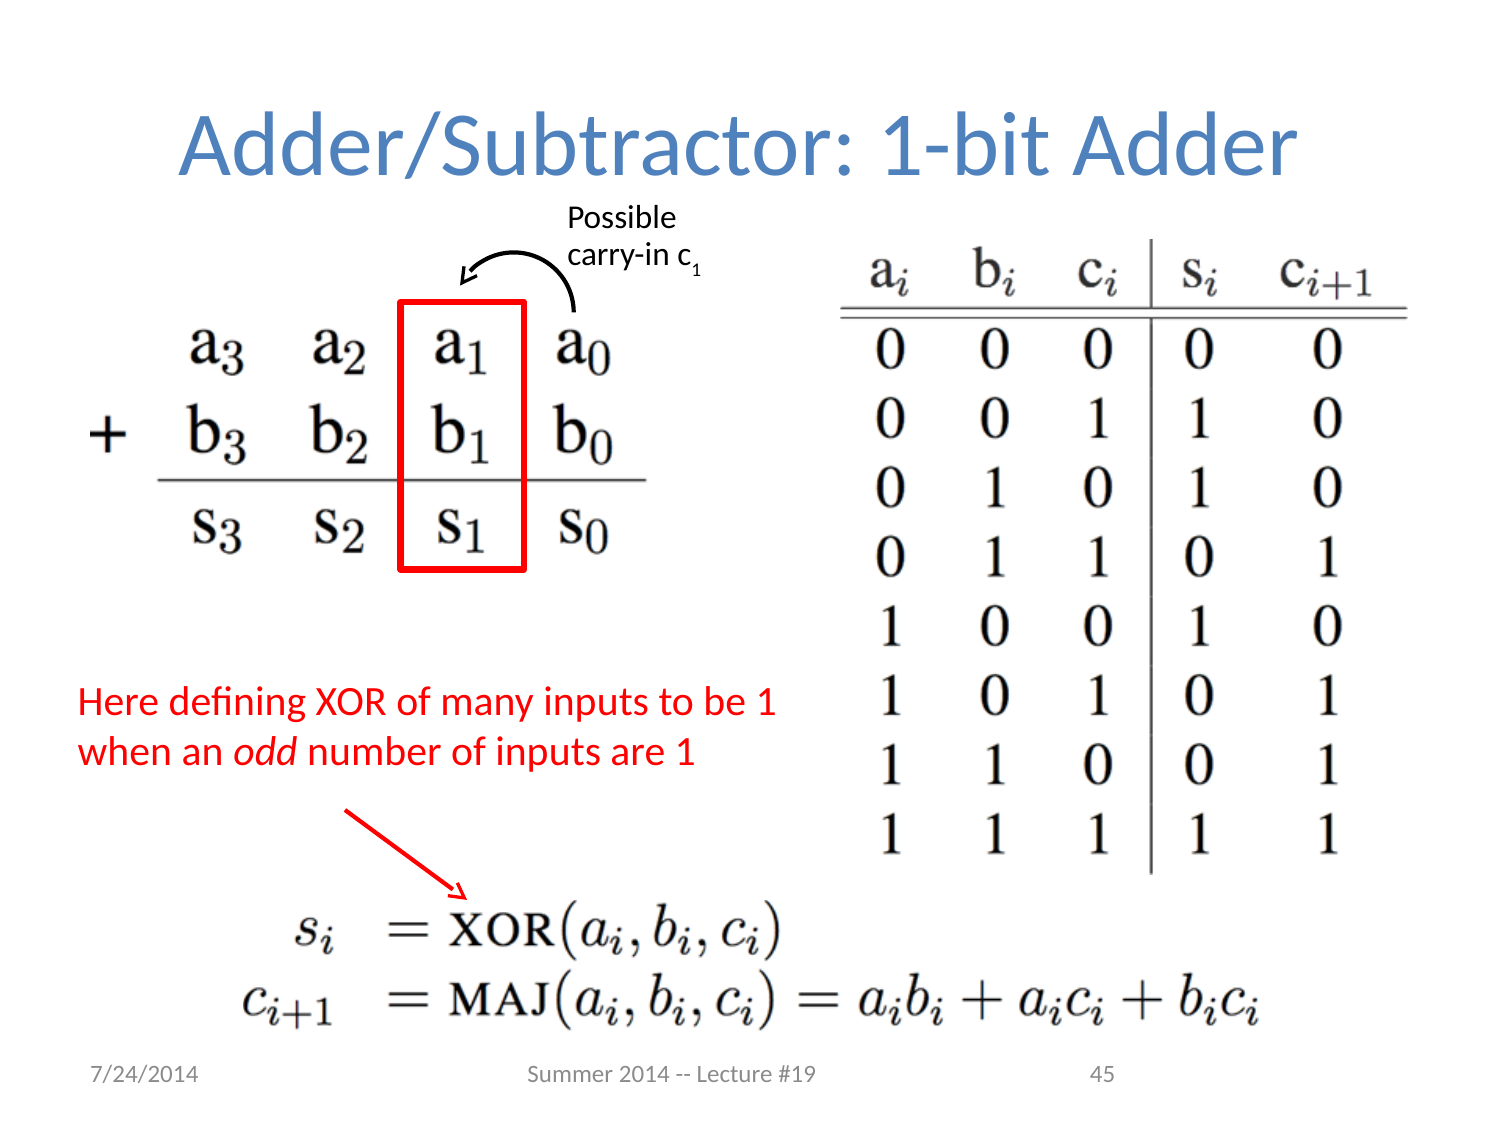

# Adder/Subtractor: 1-bit Adder
Possible carry-in c1
Here defining XOR of many inputs to be 1 when an odd number of inputs are 1
7/24/2014
Summer 2014 -- Lecture #19